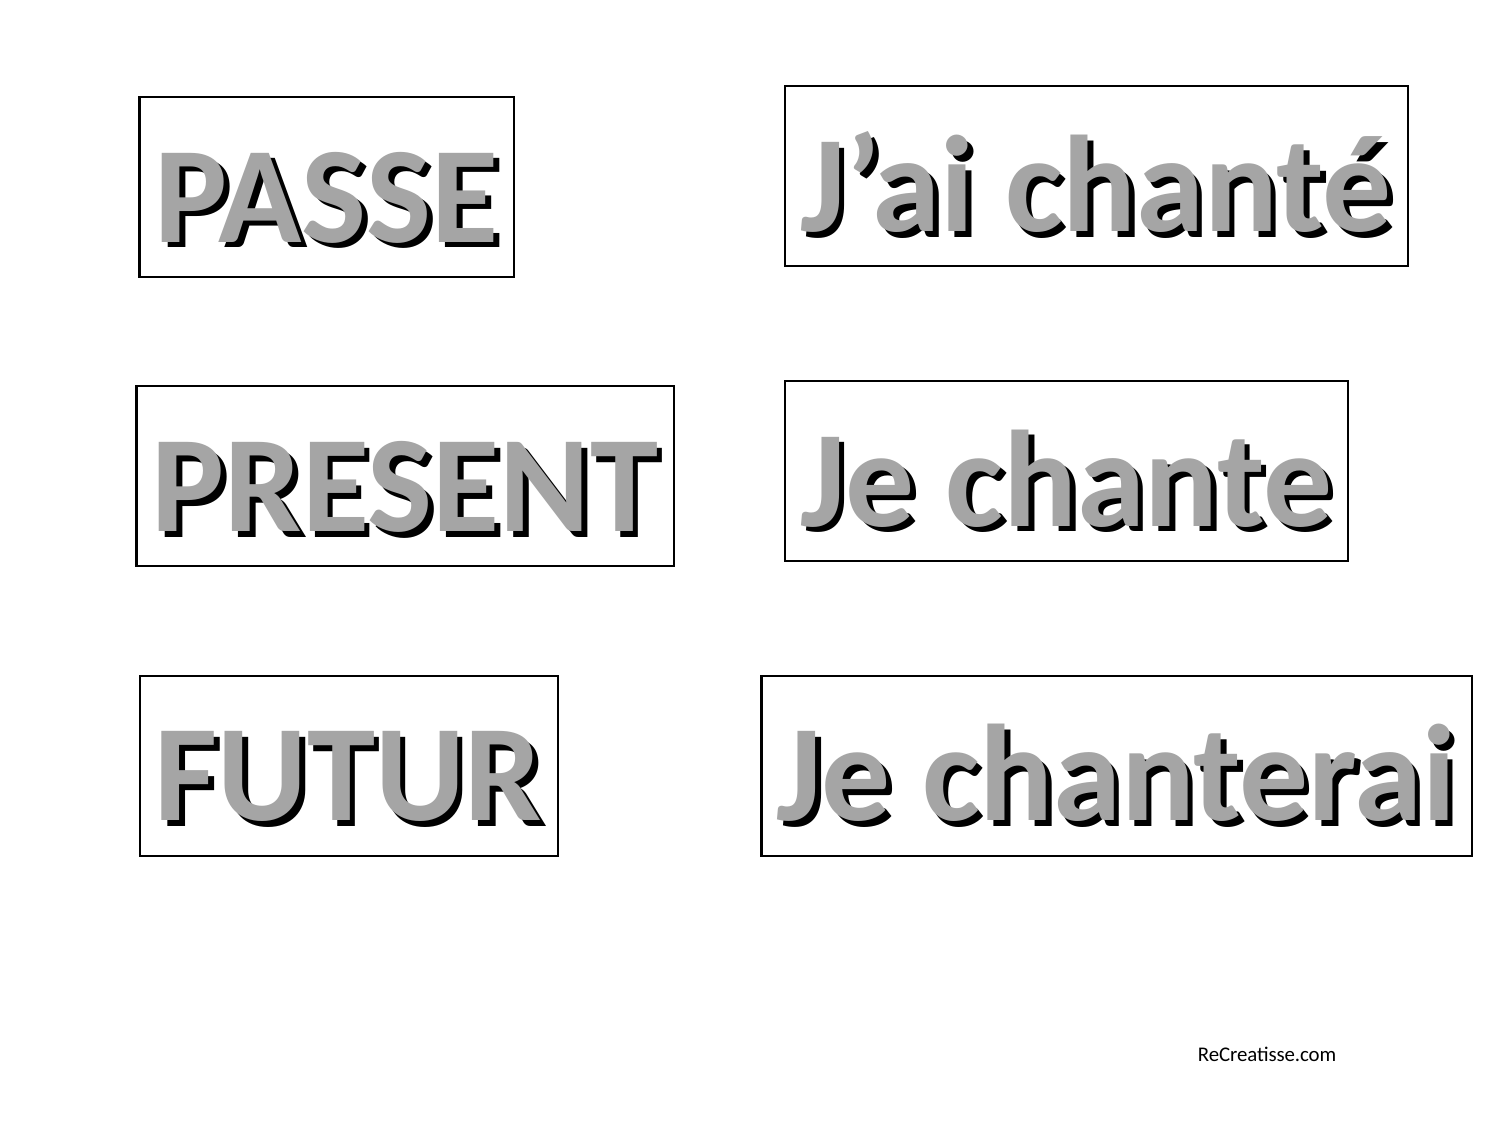

J’ai chanté
PASSE
Je chante
PRESENT
FUTUR
Je chanterai
ReCreatisse.com